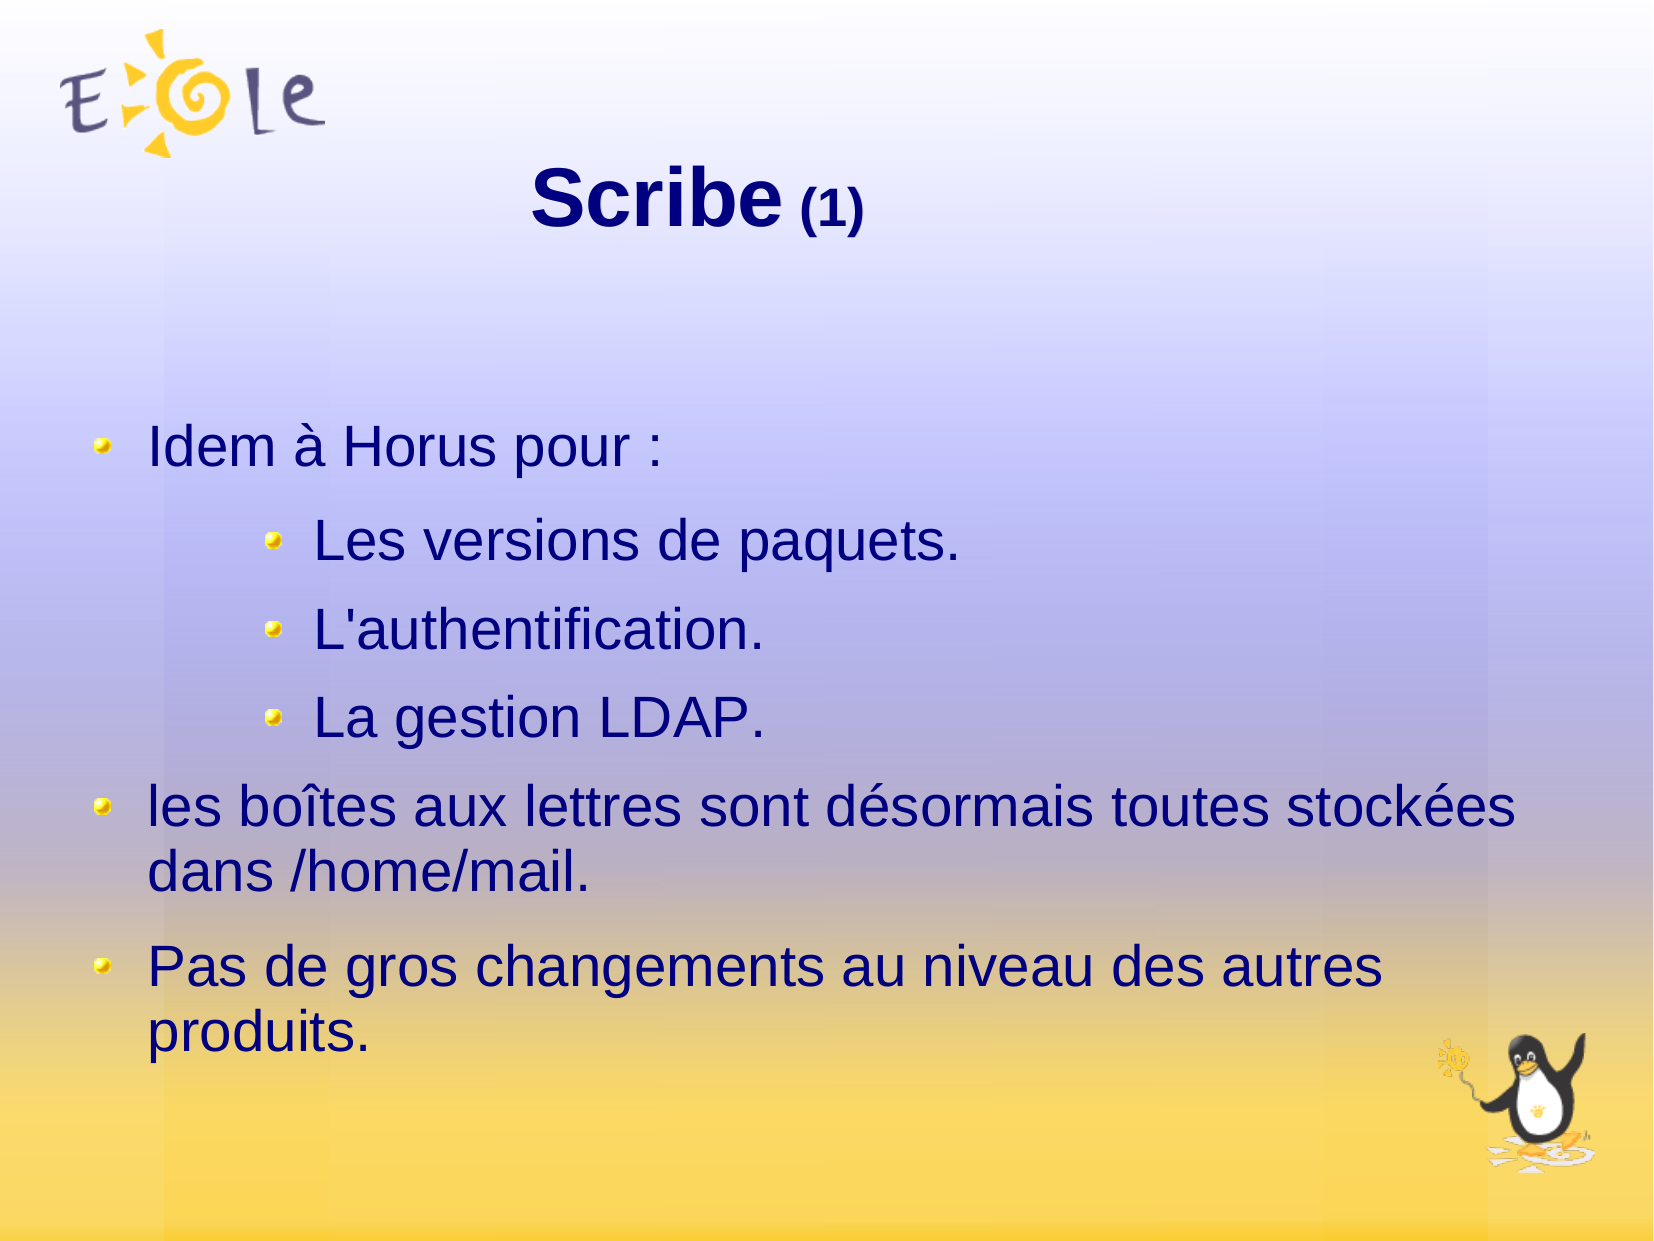

Scribe (1)
# Idem à Horus pour :
Les versions de paquets.
L'authentification.
La gestion LDAP.
les boîtes aux lettres sont désormais toutes stockées dans /home/mail.
Pas de gros changements au niveau des autres produits.